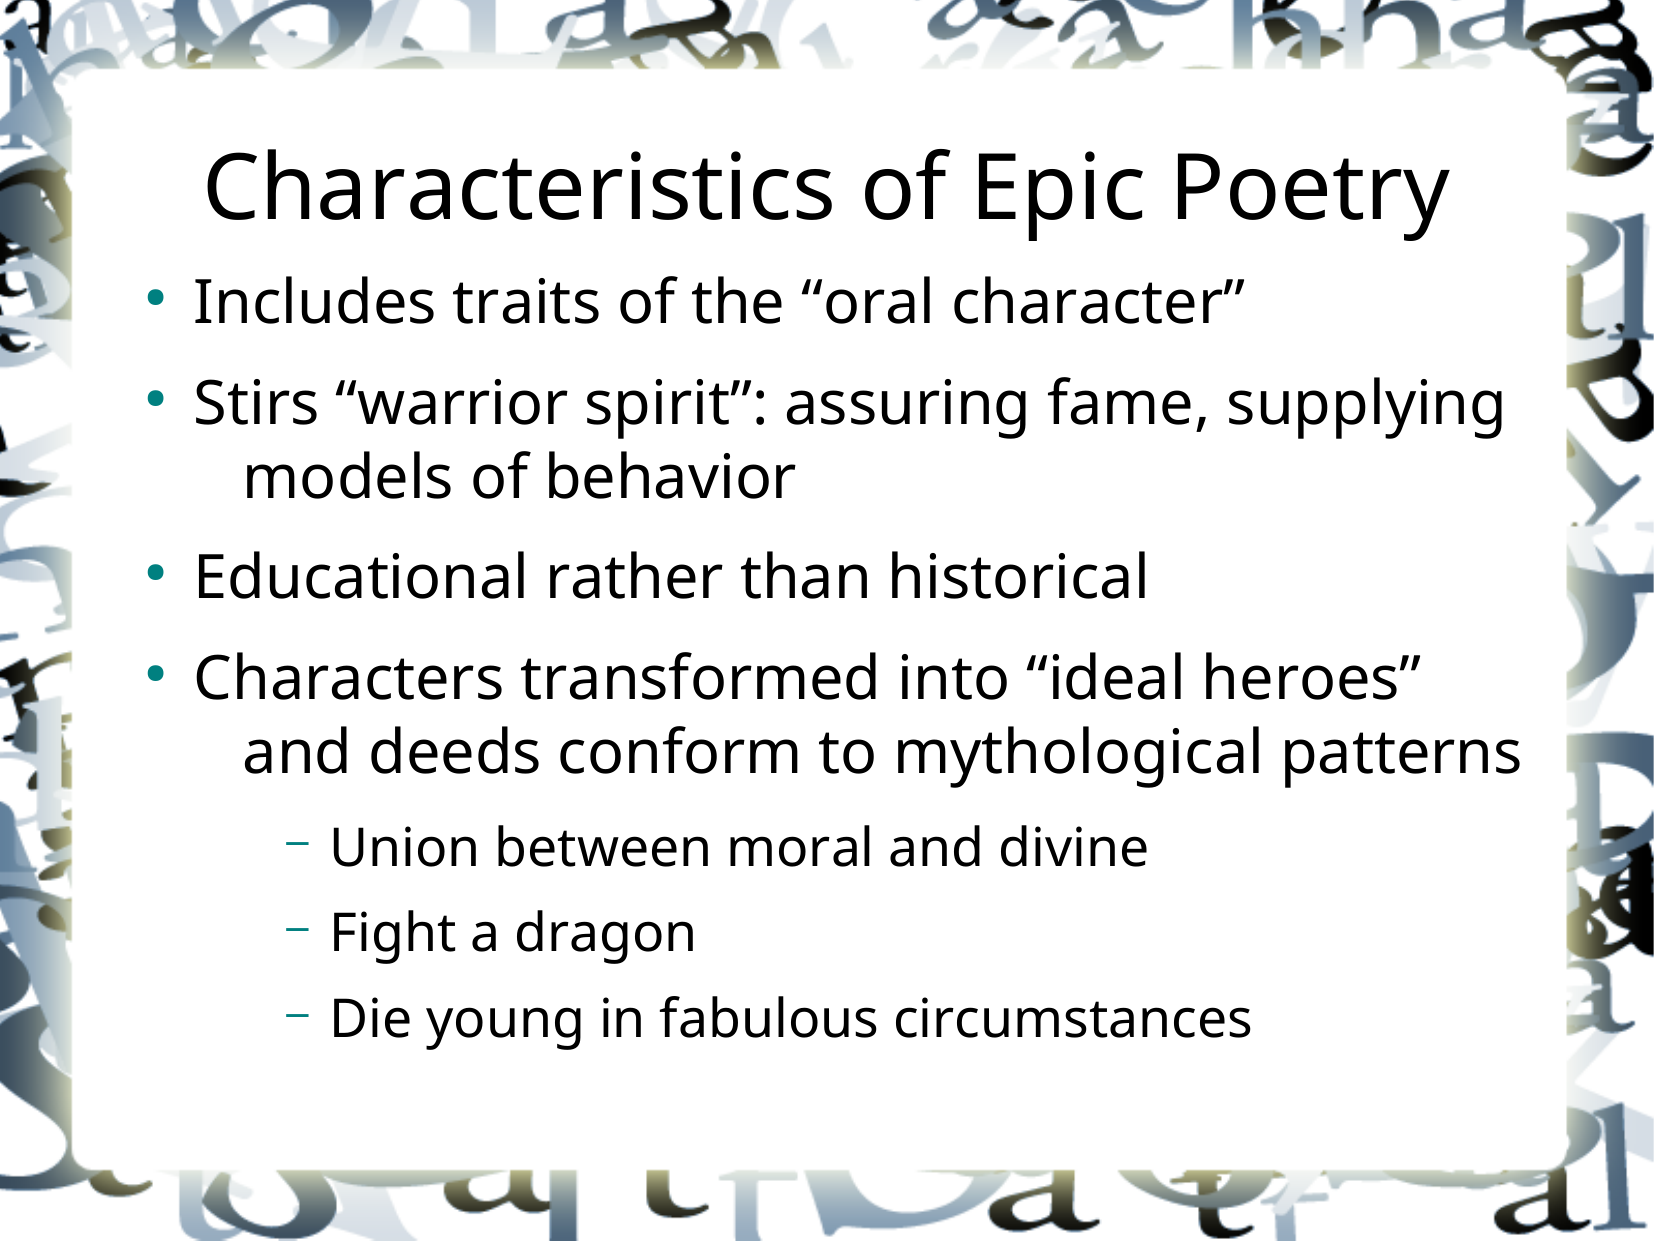

# Characteristics of Epic Poetry
Includes traits of the “oral character”
Stirs “warrior spirit”: assuring fame, supplying models of behavior
Educational rather than historical
Characters transformed into “ideal heroes” and deeds conform to mythological patterns
Union between moral and divine
Fight a dragon
Die young in fabulous circumstances